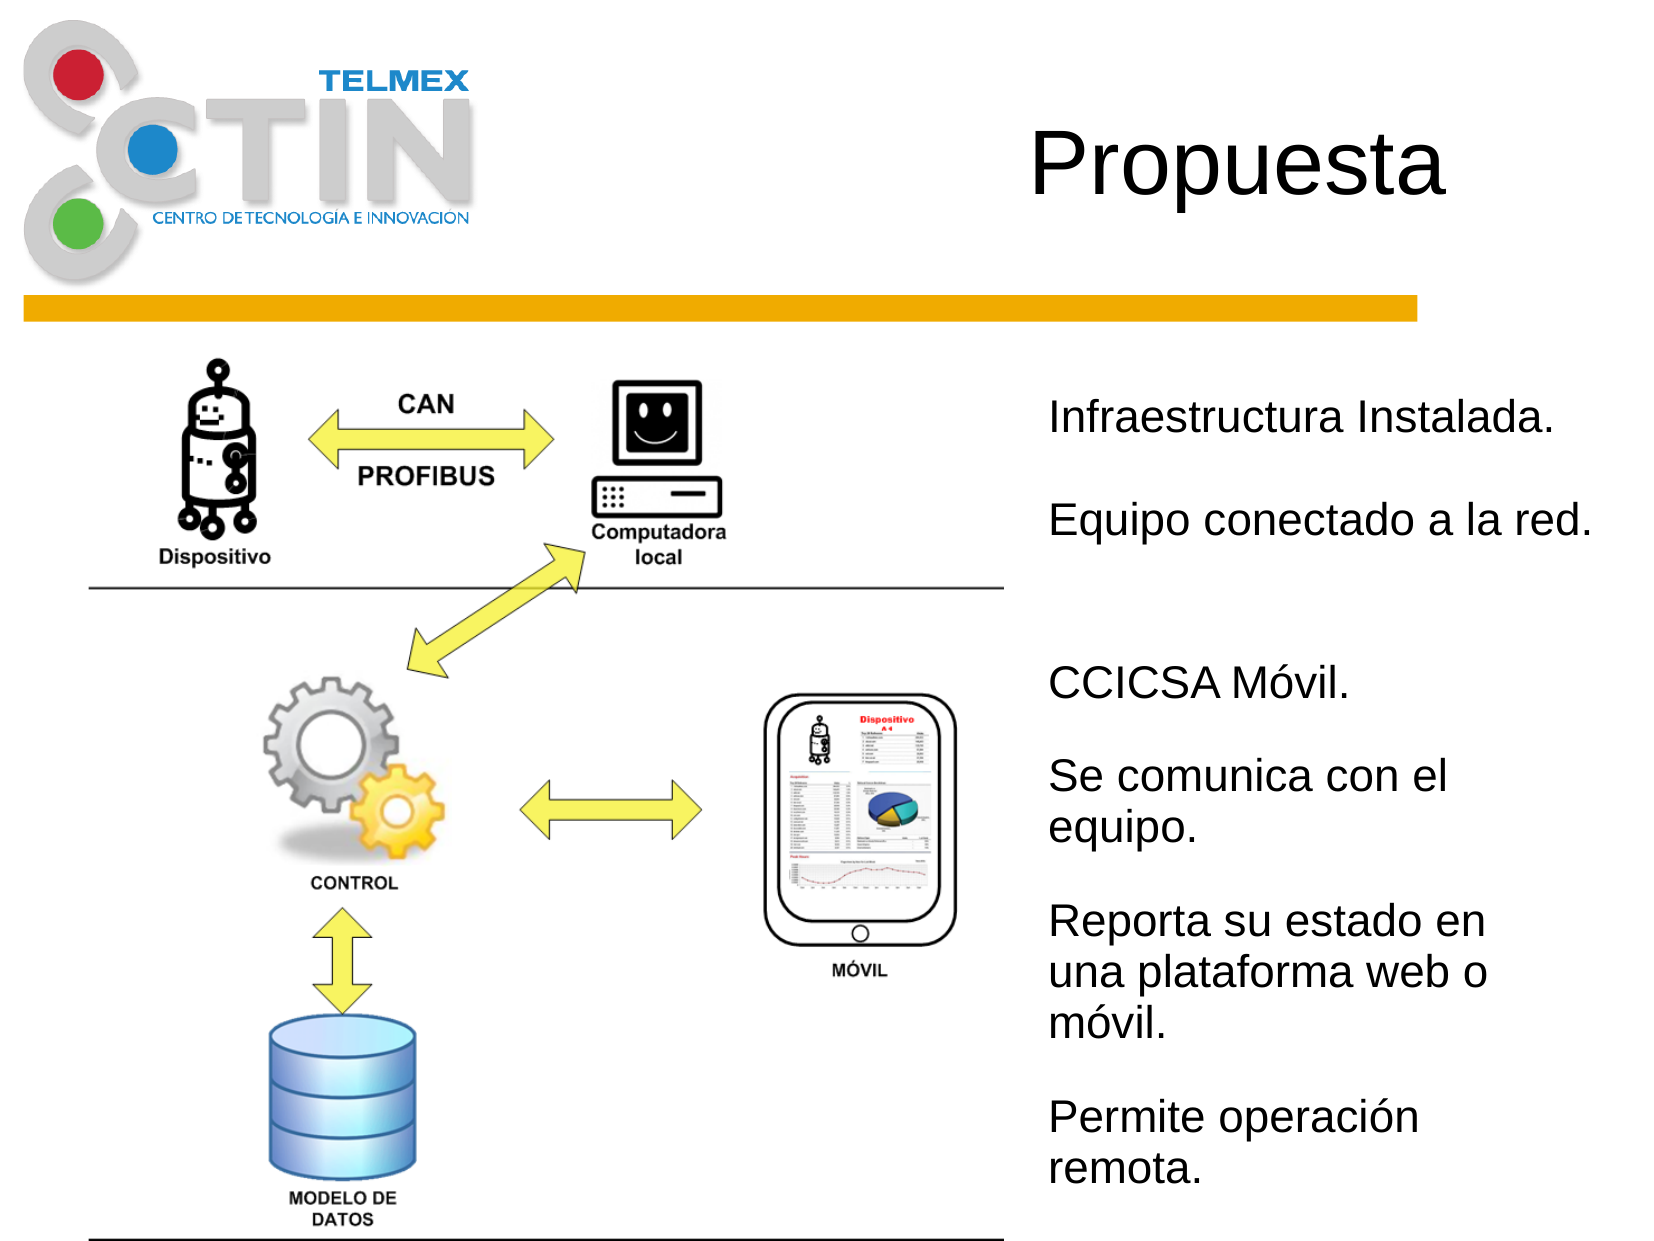

# Propuesta
Infraestructura Instalada.
Equipo conectado a la red.
CCICSA Móvil.
Se comunica con el equipo.
Reporta su estado en una plataforma web o móvil.
Permite operación remota.